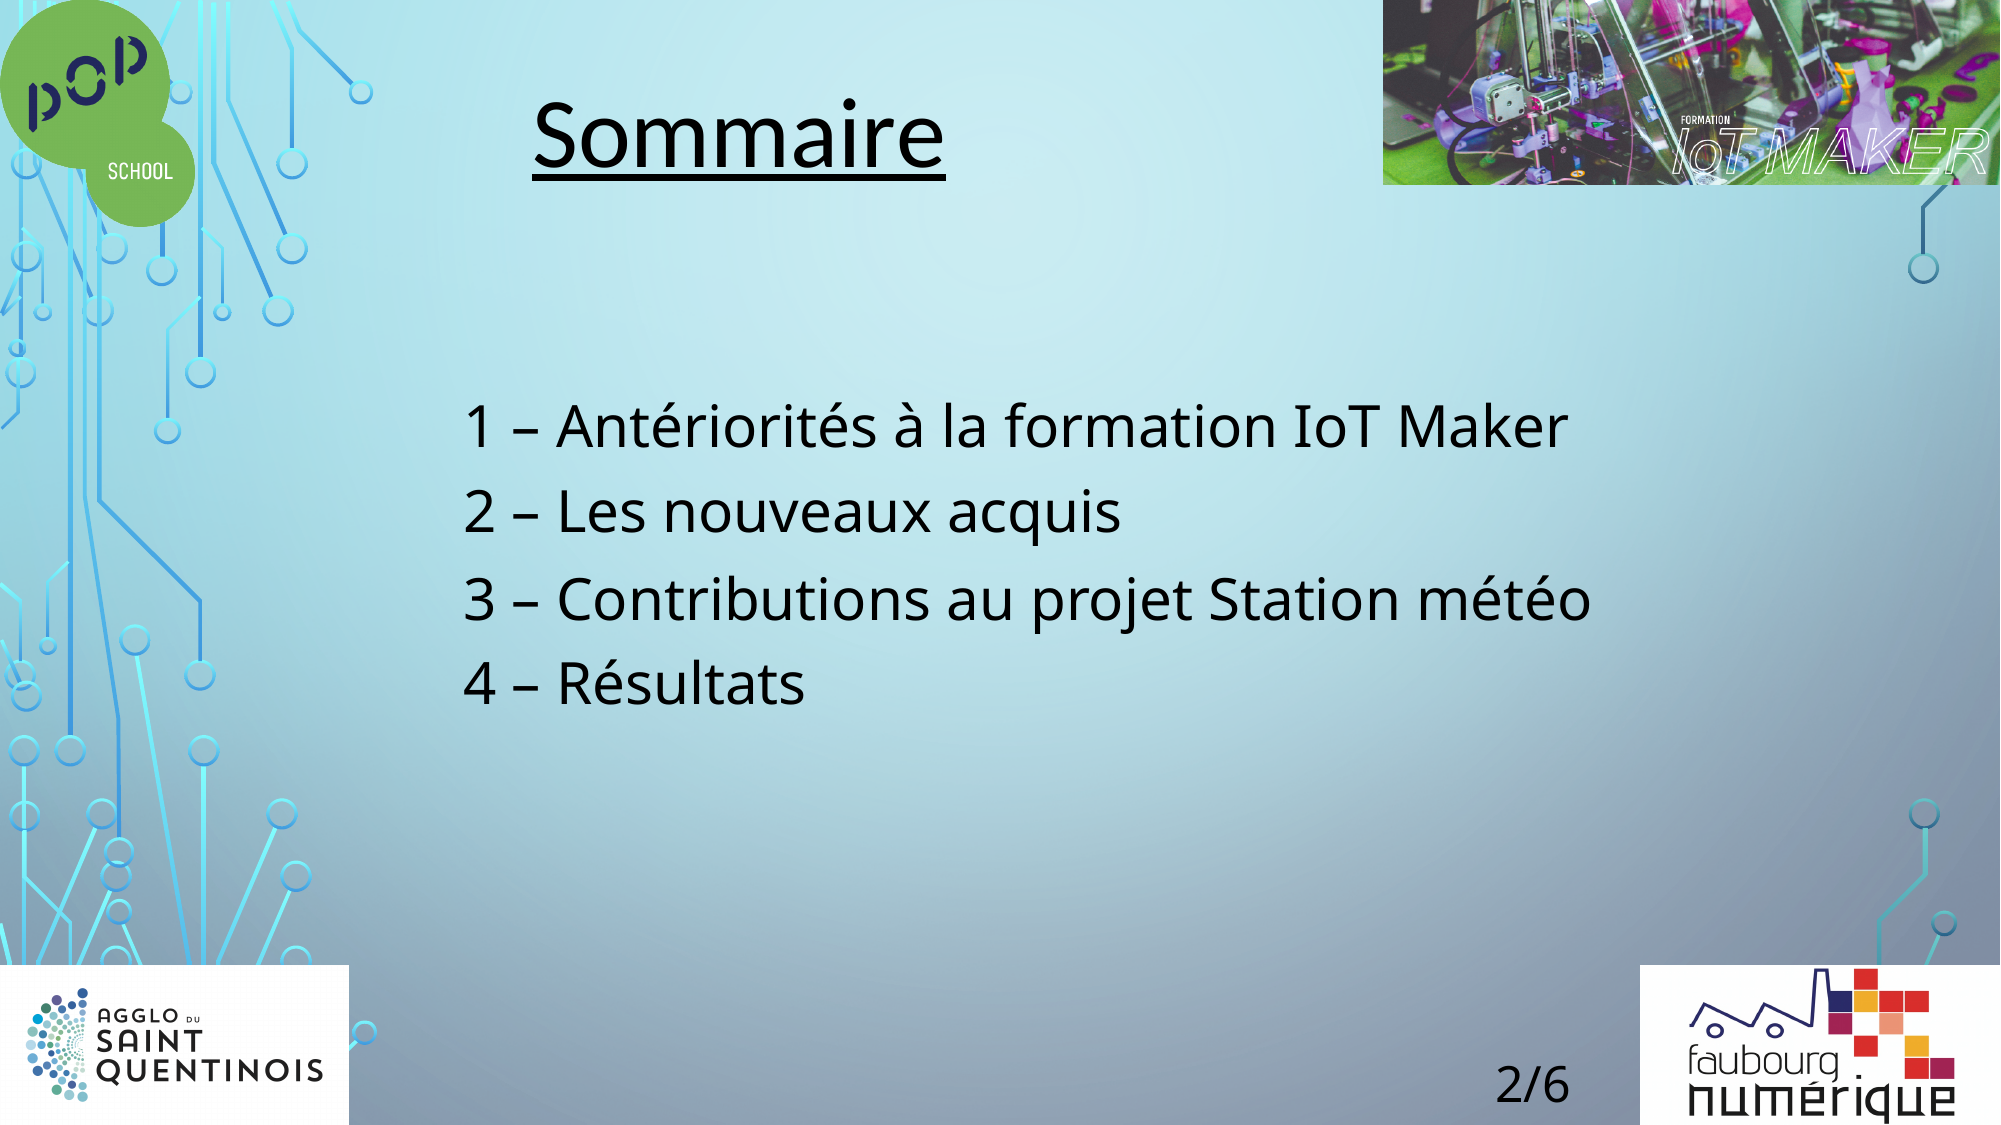

Sommaire
1 – Antériorités à la formation IoT Maker
2 – Les nouveaux acquis
3 – Contributions au projet Station météo
4 – Résultats
2/6